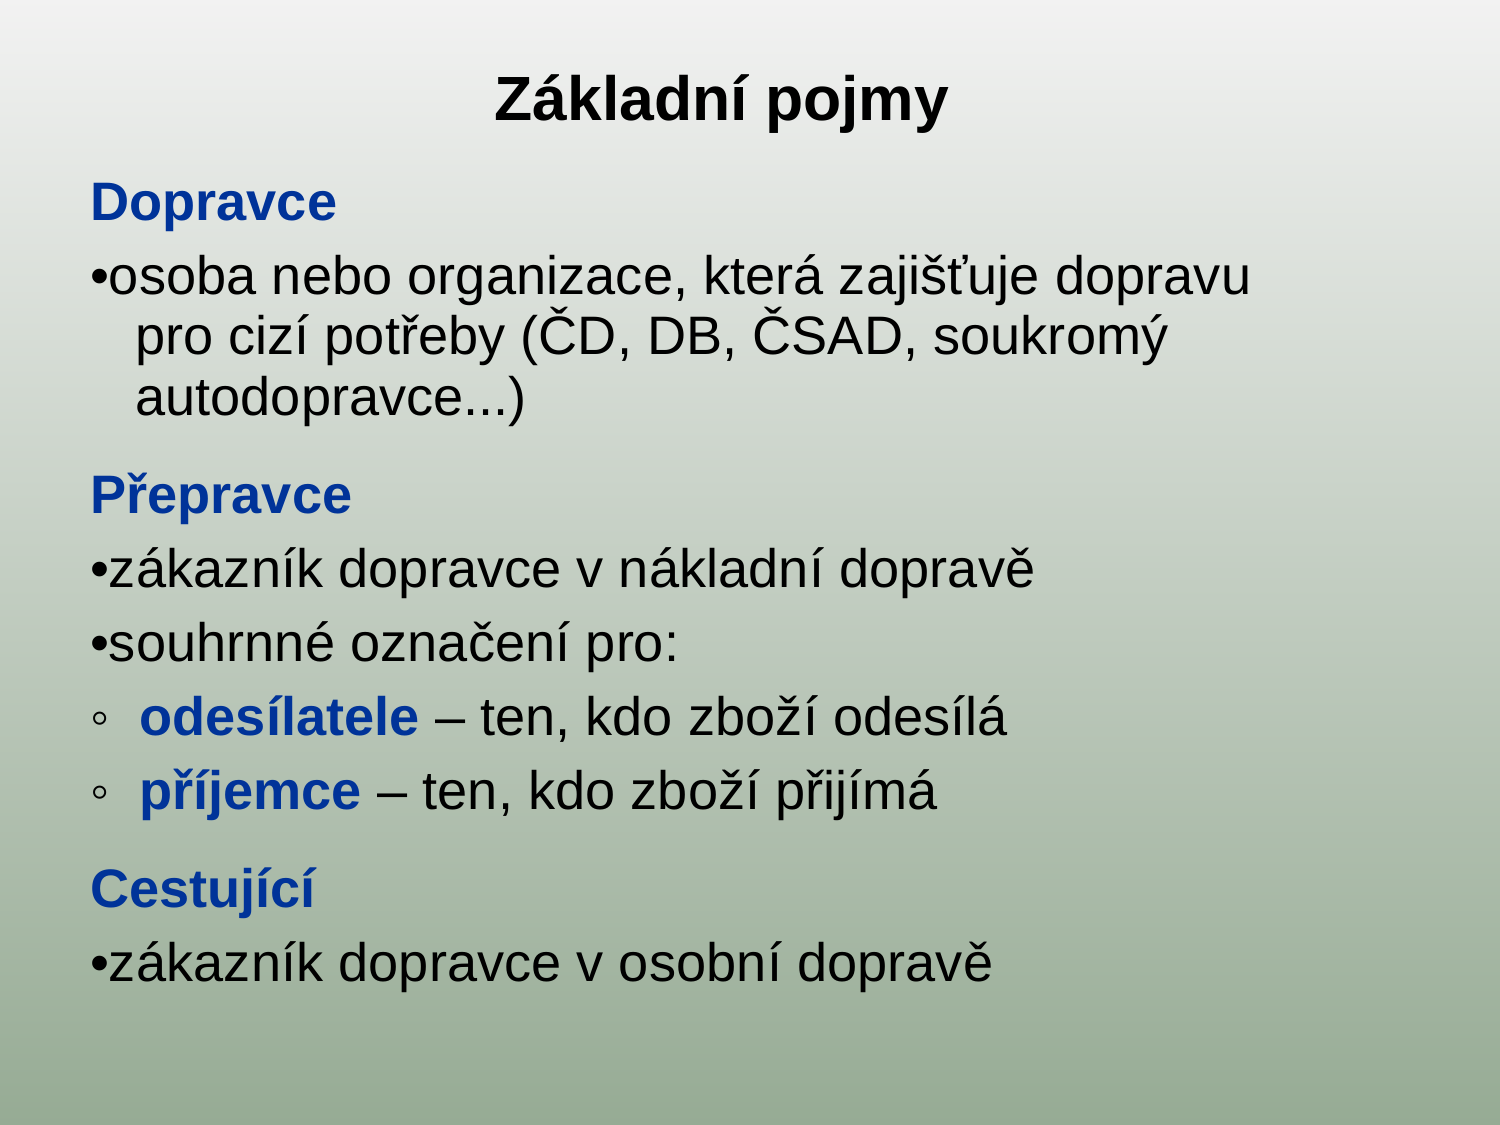

# Základní pojmy
Dopravce
osoba nebo organizace, která zajišťuje dopravu
 pro cizí potřeby (ČD, DB, ČSAD, soukromý
 autodopravce...)
Přepravce
zákazník dopravce v nákladní dopravě
souhrnné označení pro:
 odesílatele – ten, kdo zboží odesílá
 příjemce – ten, kdo zboží přijímá
Cestující
zákazník dopravce v osobní dopravě